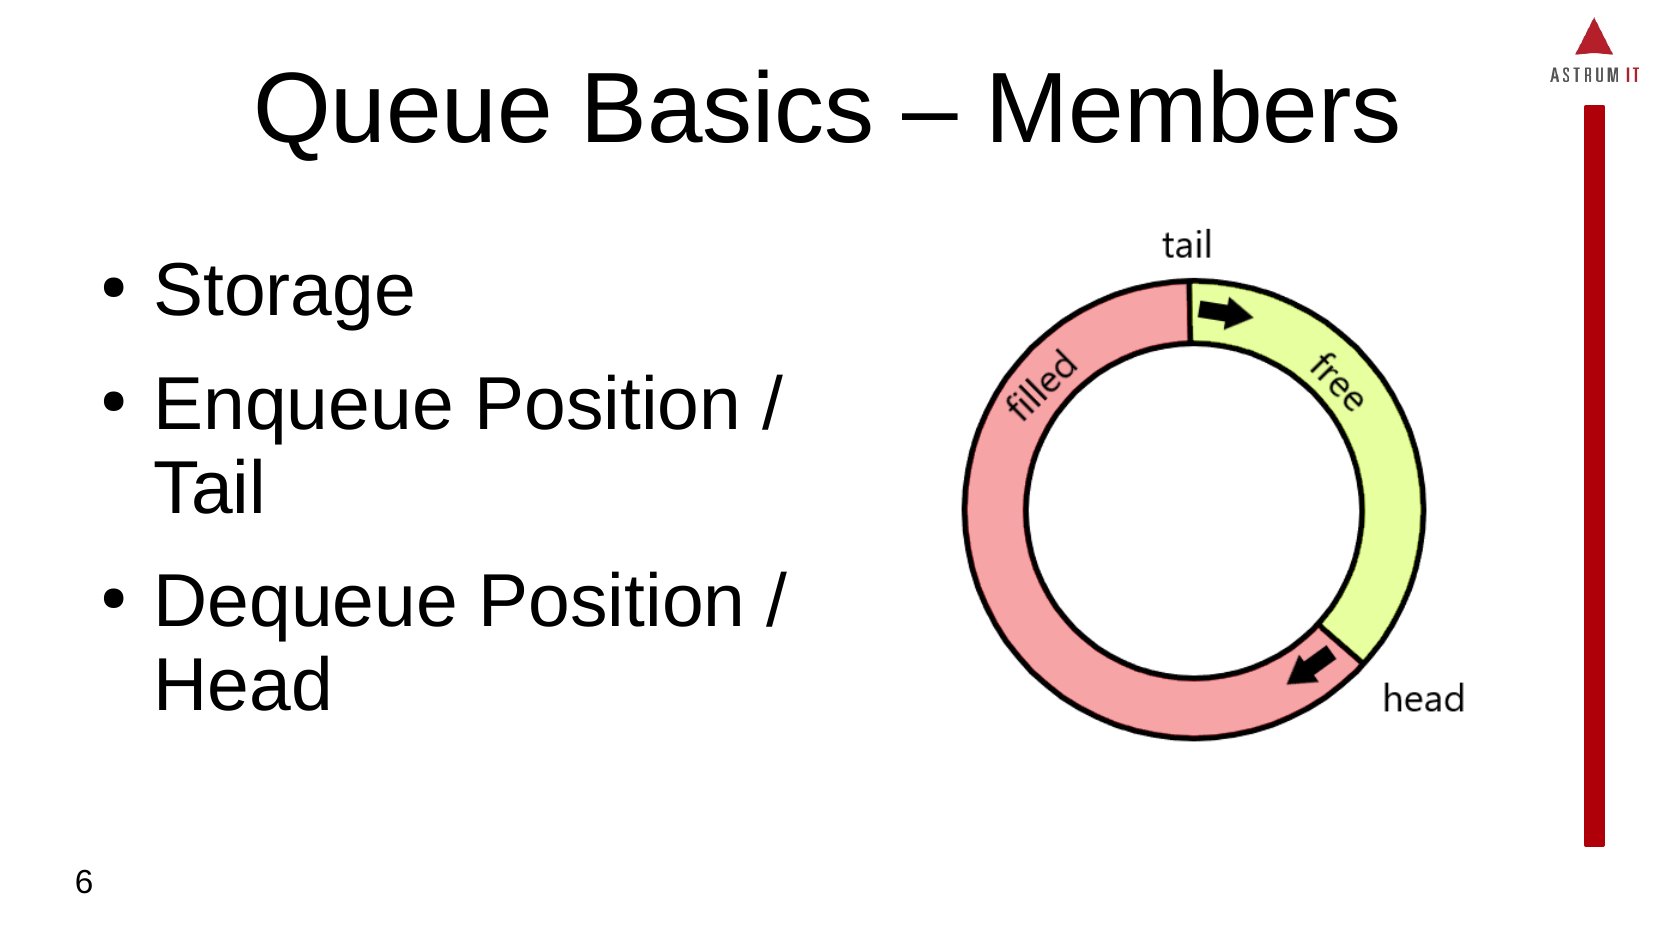

# Queue Basics – Members
Storage
Enqueue Position / Tail
Dequeue Position / Head